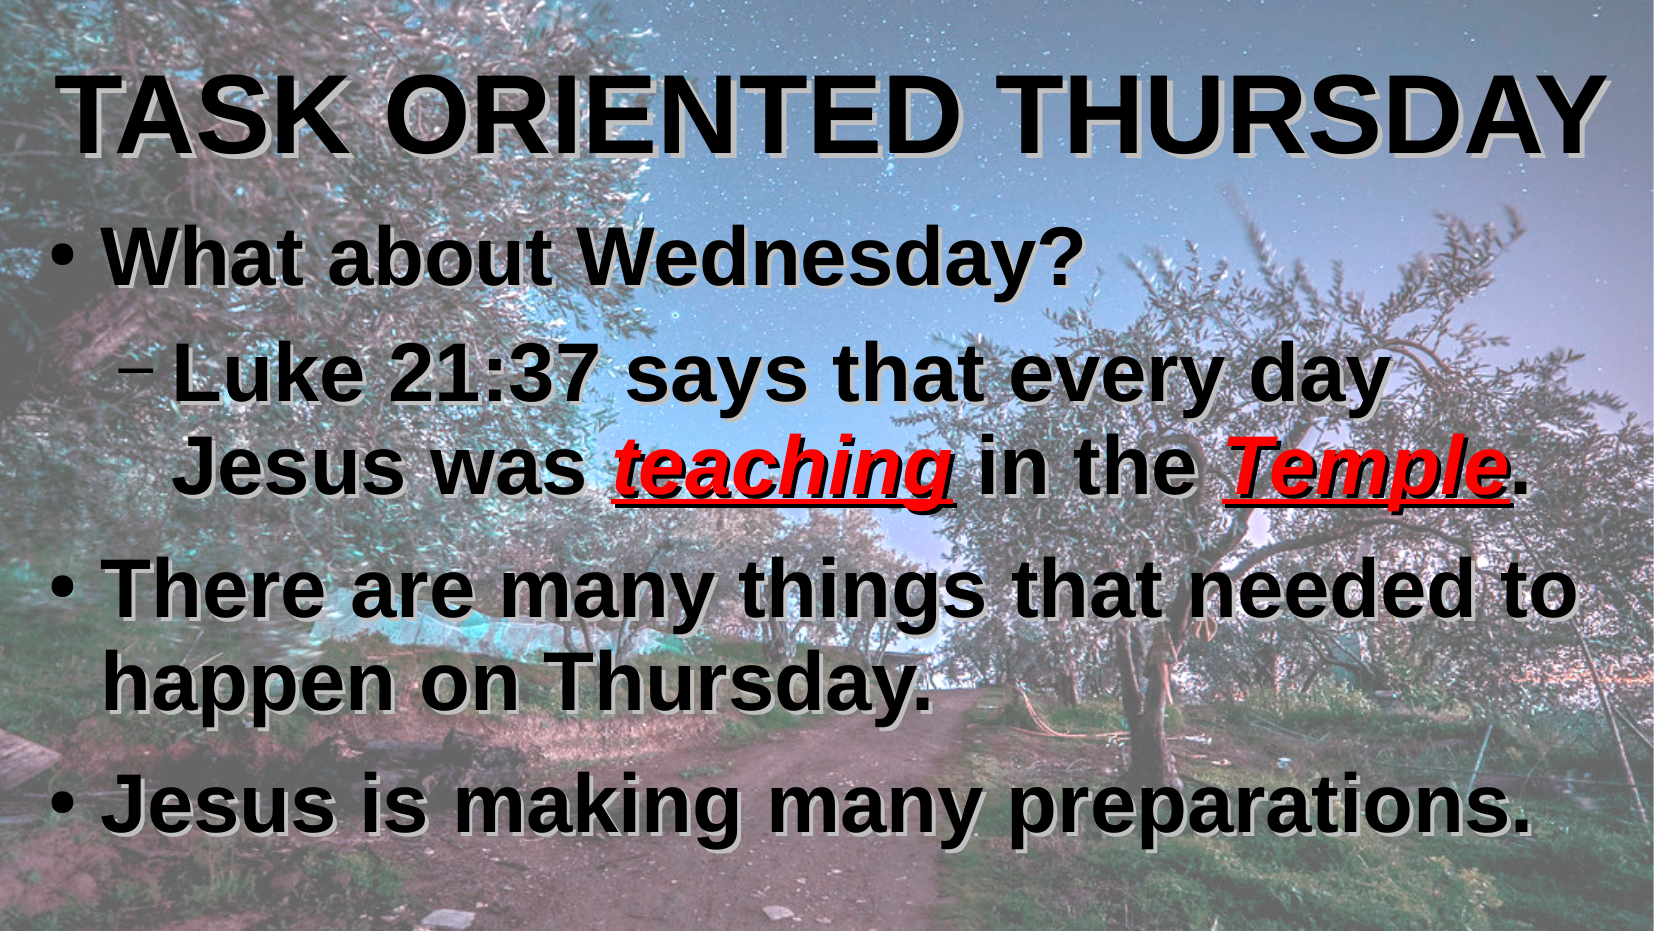

# TASK ORIENTED THURSDAY
What about Wednesday?
Luke 21:37 says that every day Jesus was teaching in the Temple.
There are many things that needed to happen on Thursday.
Jesus is making many preparations.